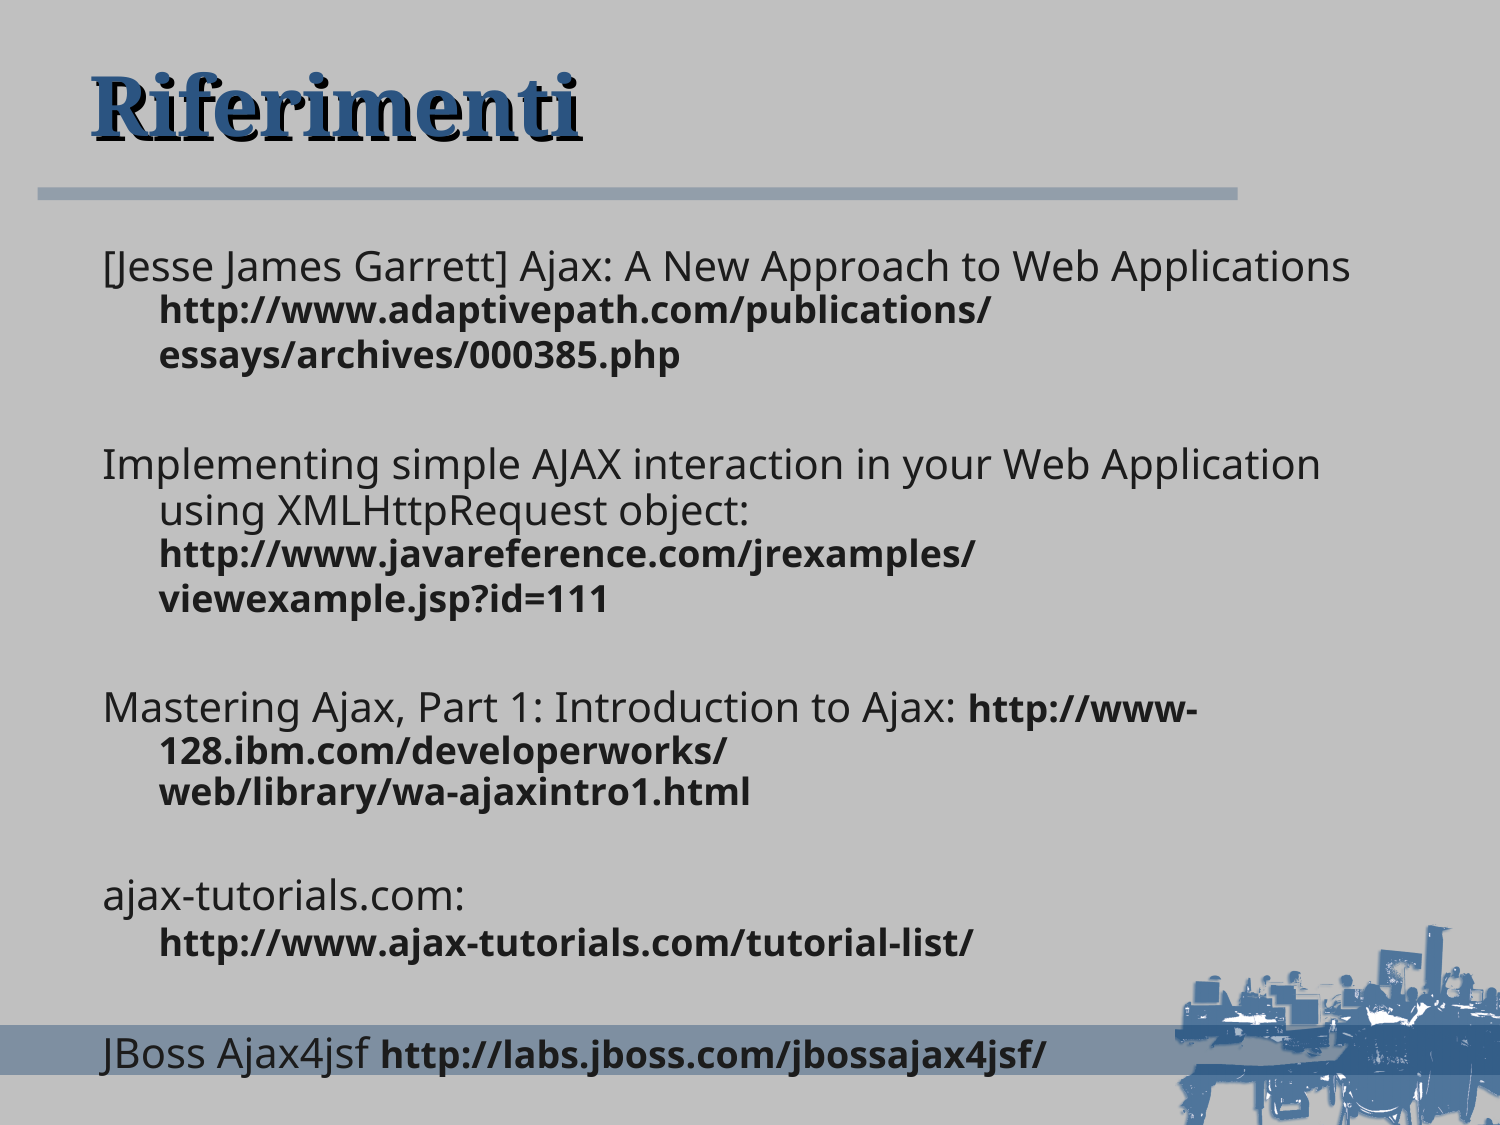

# Riferimenti
[Jesse James Garrett] Ajax: A New Approach to Web Applications
http://www.adaptivepath.com/publications/
essays/archives/000385.php
Implementing simple AJAX interaction in your Web Application using XMLHttpRequest object: http://www.javareference.com/jrexamples/
viewexample.jsp?id=111
Mastering Ajax, Part 1: Introduction to Ajax: http://www-128.ibm.com/developerworks/
web/library/wa-ajaxintro1.html
ajax-tutorials.com:
http://www.ajax-tutorials.com/tutorial-list/
JBoss Ajax4jsf http://labs.jboss.com/jbossajax4jsf/